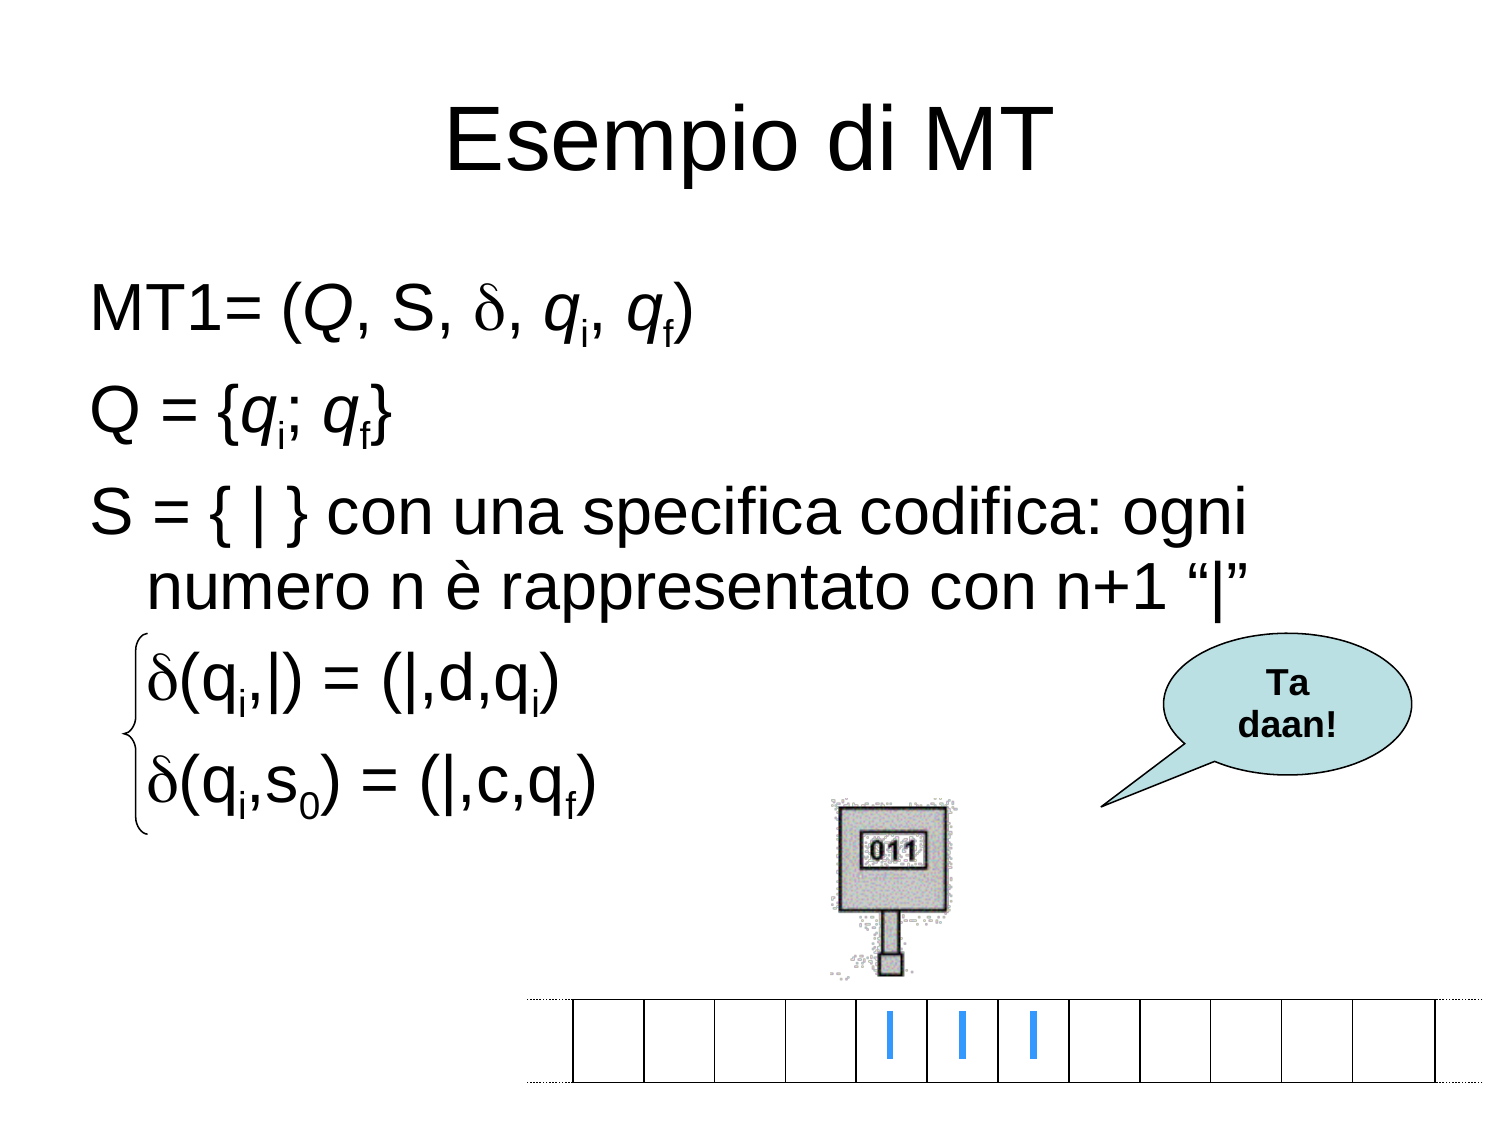

# Esempio di MT
MT1= (Q, S, , qi, qf)
Q = {qi; qf}
S = { | } con una specifica codifica: ogni numero n è rappresentato con n+1 “|”
	(qi,|) = (|,d,qi)
	(qi,s0) = (|,c,qf)
Ta
daan!